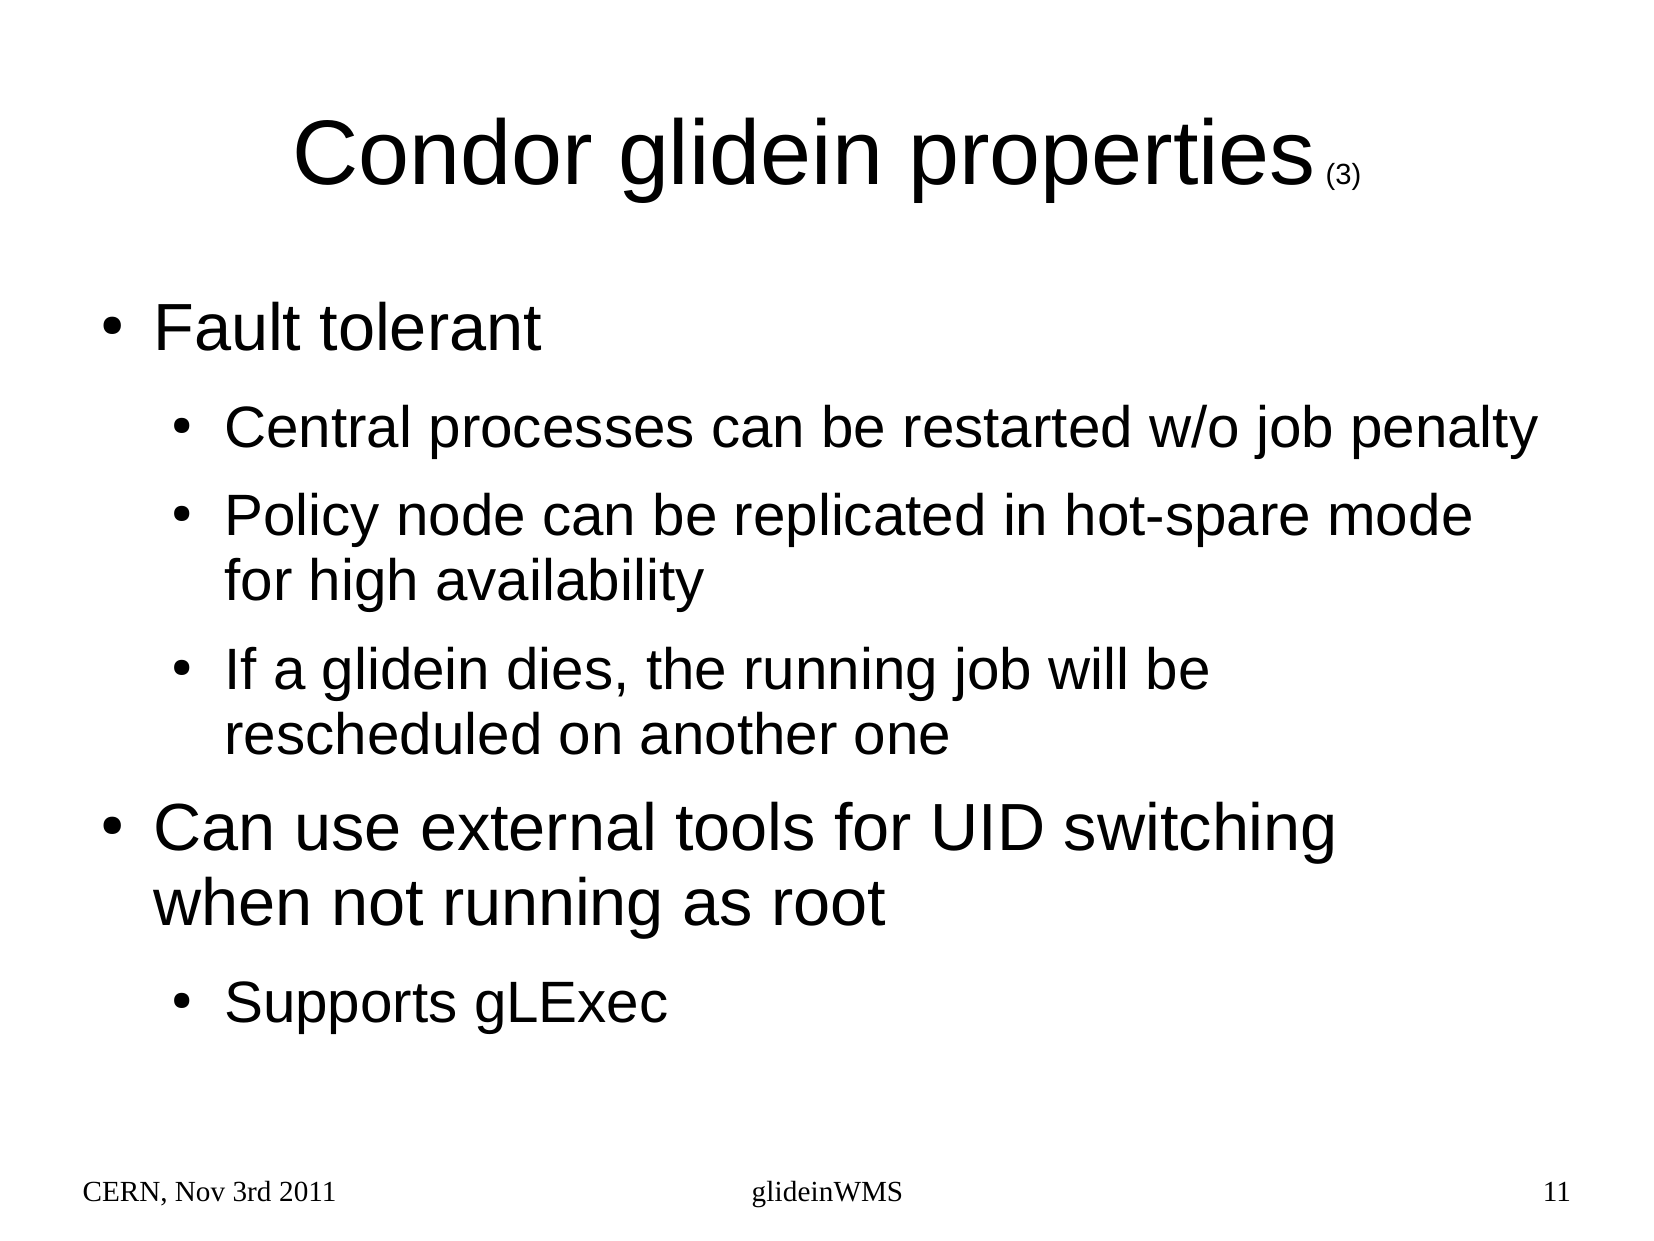

# Condor glidein properties (3)
Fault tolerant
Central processes can be restarted w/o job penalty
Policy node can be replicated in hot-spare mode for high availability
If a glidein dies, the running job will be rescheduled on another one
Can use external tools for UID switching when not running as root
Supports gLExec
CERN, Nov 3rd 2011
glideinWMS
11